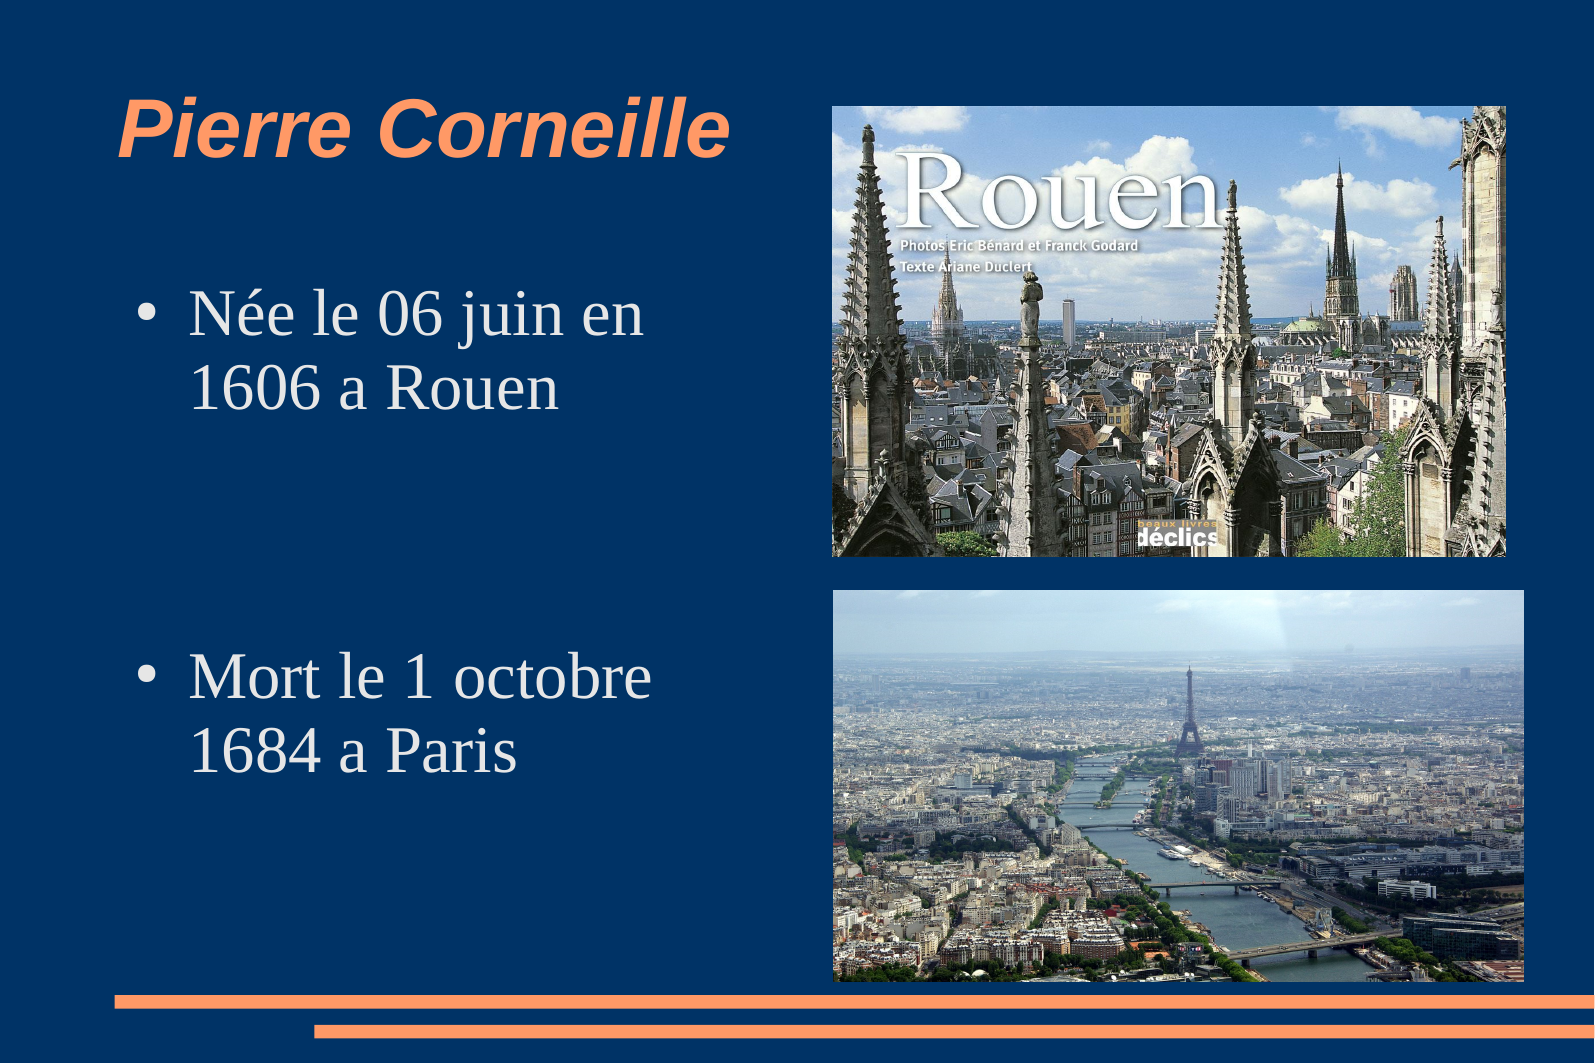

# Pierre Corneille
Née le 06 juin en 1606 a Rouen
Mort le 1 octobre 1684 a Paris